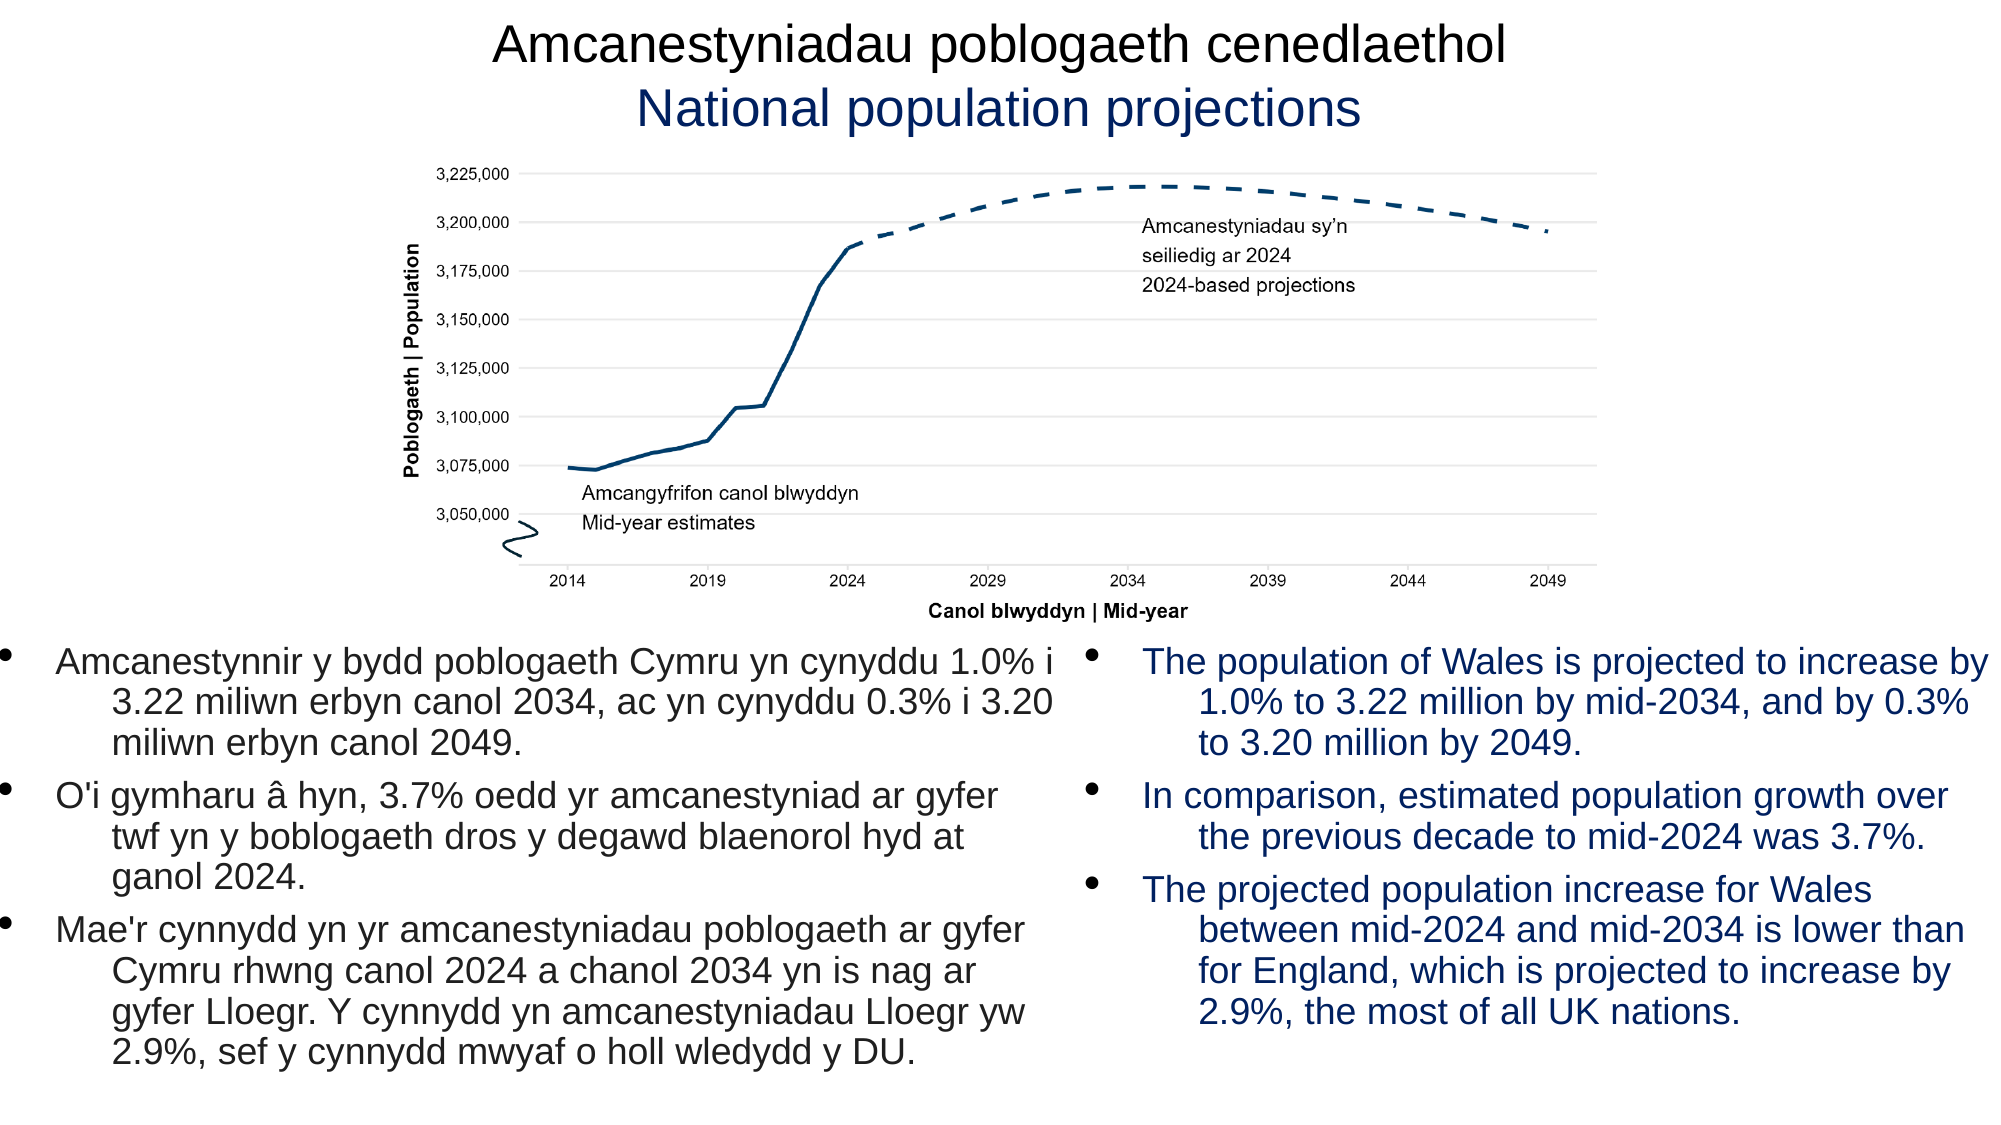

Amcanestyniadau poblogaeth cenedlaethol
National population projections
Amcanestynnir y bydd poblogaeth Cymru yn cynyddu 1.0% i 3.22 miliwn erbyn canol 2034, ac yn cynyddu 0.3% i 3.20 miliwn erbyn canol 2049.
O'i gymharu â hyn, 3.7% oedd yr amcanestyniad ar gyfer twf yn y boblogaeth dros y degawd blaenorol hyd at ganol 2024.
Mae'r cynnydd yn yr amcanestyniadau poblogaeth ar gyfer Cymru rhwng canol 2024 a chanol 2034 yn is nag ar gyfer Lloegr. Y cynnydd yn amcanestyniadau Lloegr yw 2.9%, sef y cynnydd mwyaf o holl wledydd y DU.
# The population of Wales is projected to increase by 1.0% to 3.22 million by mid-2034, and by 0.3% to 3.20 million by 2049.
In comparison, estimated population growth over the previous decade to mid-2024 was 3.7%.
The projected population increase for Wales between mid-2024 and mid-2034 is lower than for England, which is projected to increase by 2.9%, the most of all UK nations.